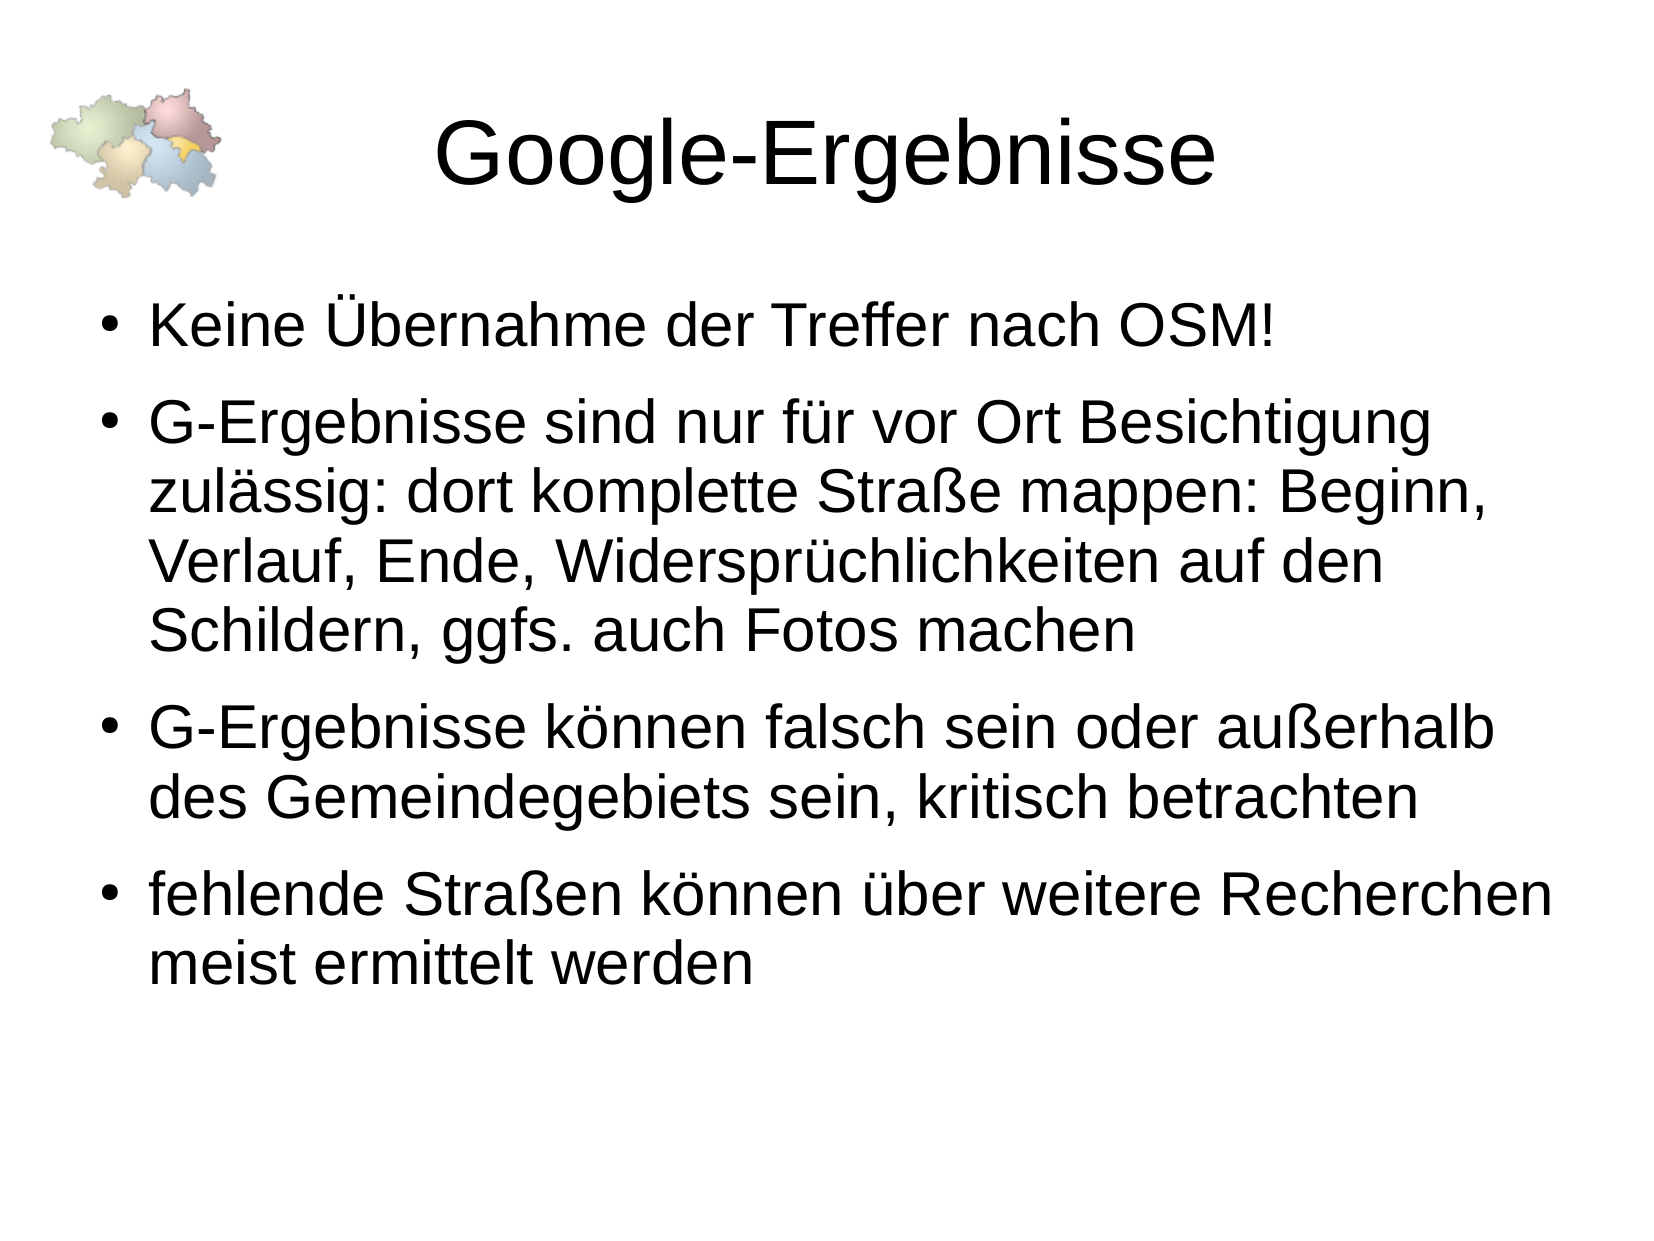

# Google-Ergebnisse
Keine Übernahme der Treffer nach OSM!
G-Ergebnisse sind nur für vor Ort Besichtigung zulässig: dort komplette Straße mappen: Beginn, Verlauf, Ende, Widersprüchlichkeiten auf den Schildern, ggfs. auch Fotos machen
G-Ergebnisse können falsch sein oder außerhalb des Gemeindegebiets sein, kritisch betrachten
fehlende Straßen können über weitere Recherchen meist ermittelt werden